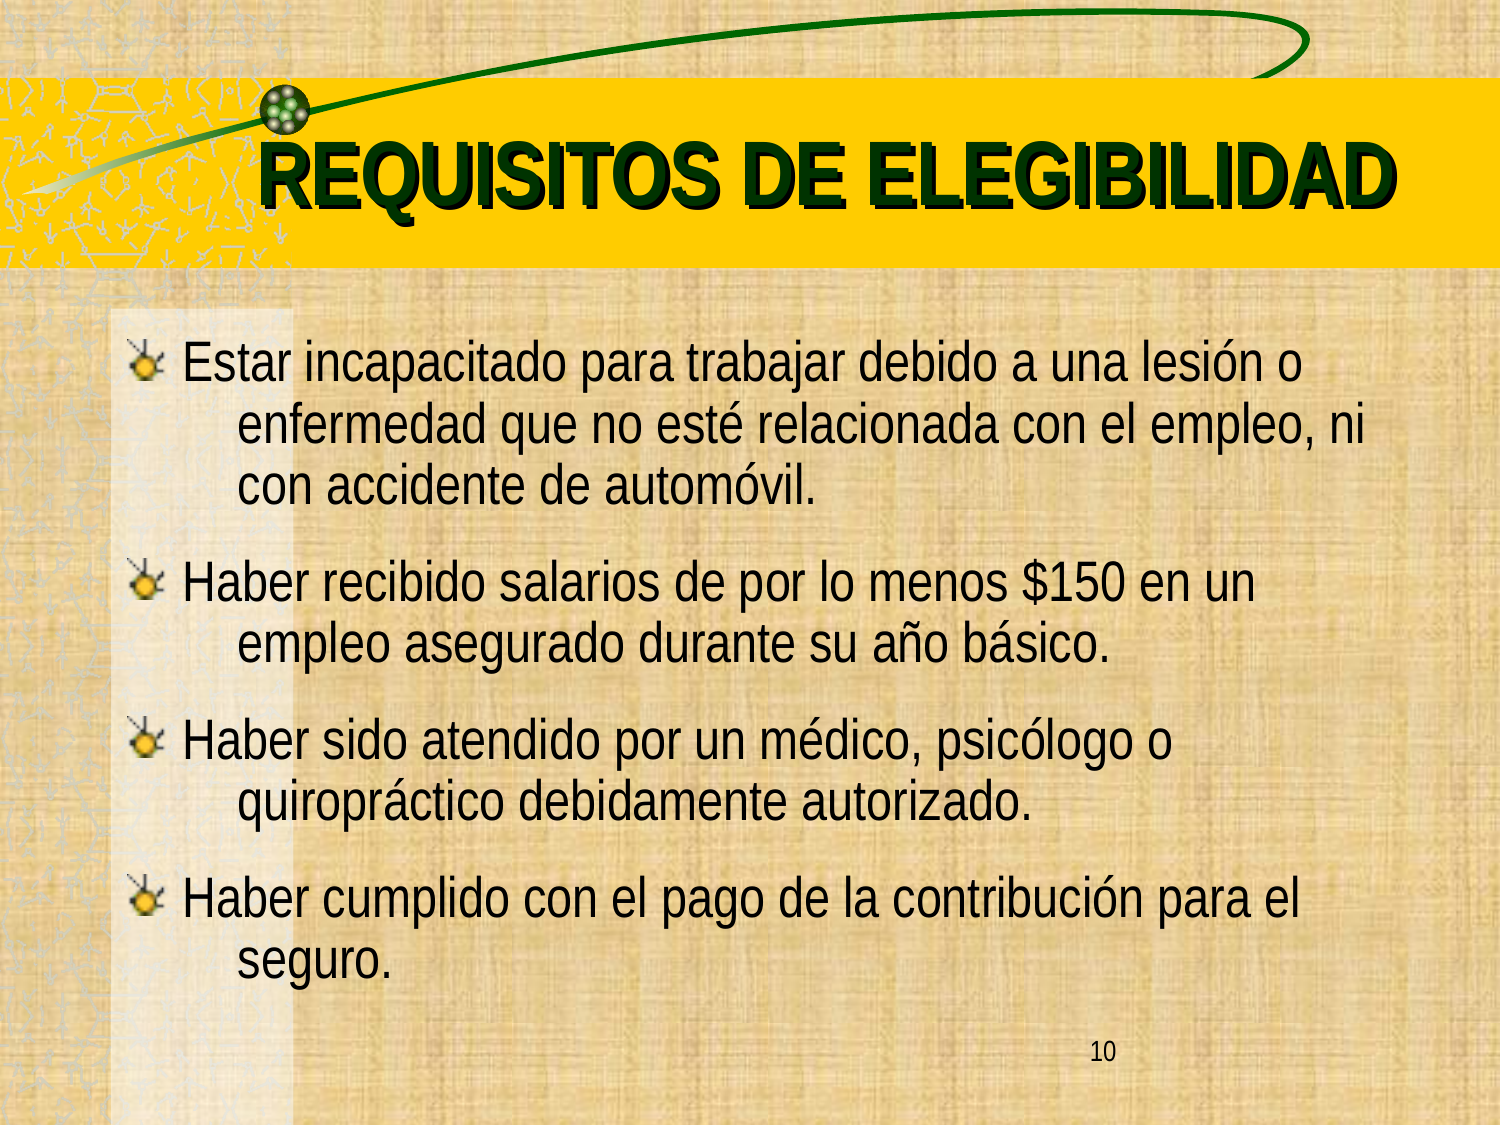

# REQUISITOS DE ELEGIBILIDAD
Estar incapacitado para trabajar debido a una lesión o enfermedad que no esté relacionada con el empleo, ni con accidente de automóvil.
Haber recibido salarios de por lo menos $150 en un empleo asegurado durante su año básico.
Haber sido atendido por un médico, psicólogo o quiropráctico debidamente autorizado.
Haber cumplido con el pago de la contribución para el seguro.